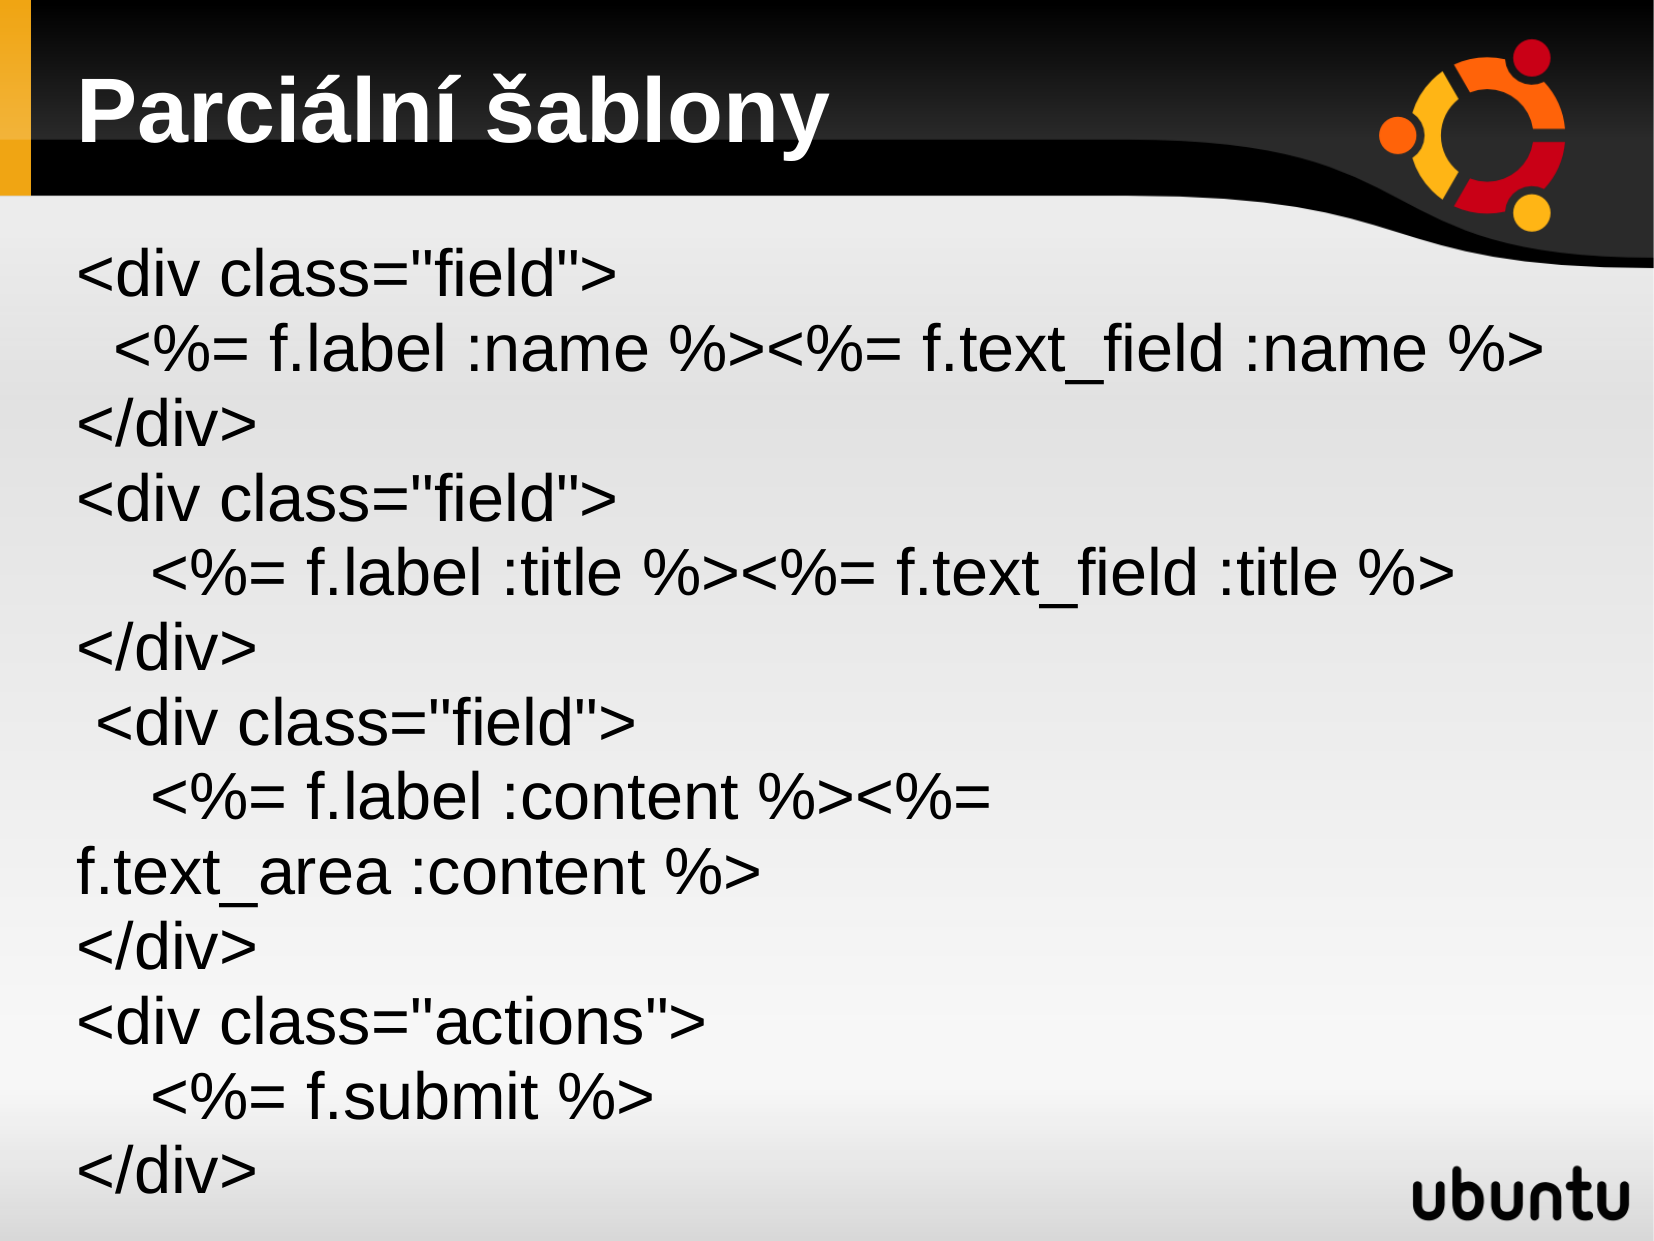

# Parciální šablony
<div class="field">
 <%= f.label :name %><%= f.text_field :name %>
</div>
<div class="field">
 <%= f.label :title %><%= f.text_field :title %>
</div>
 <div class="field">
 <%= f.label :content %><%= f.text_area :content %>
</div>
<div class="actions">
 <%= f.submit %>
</div>